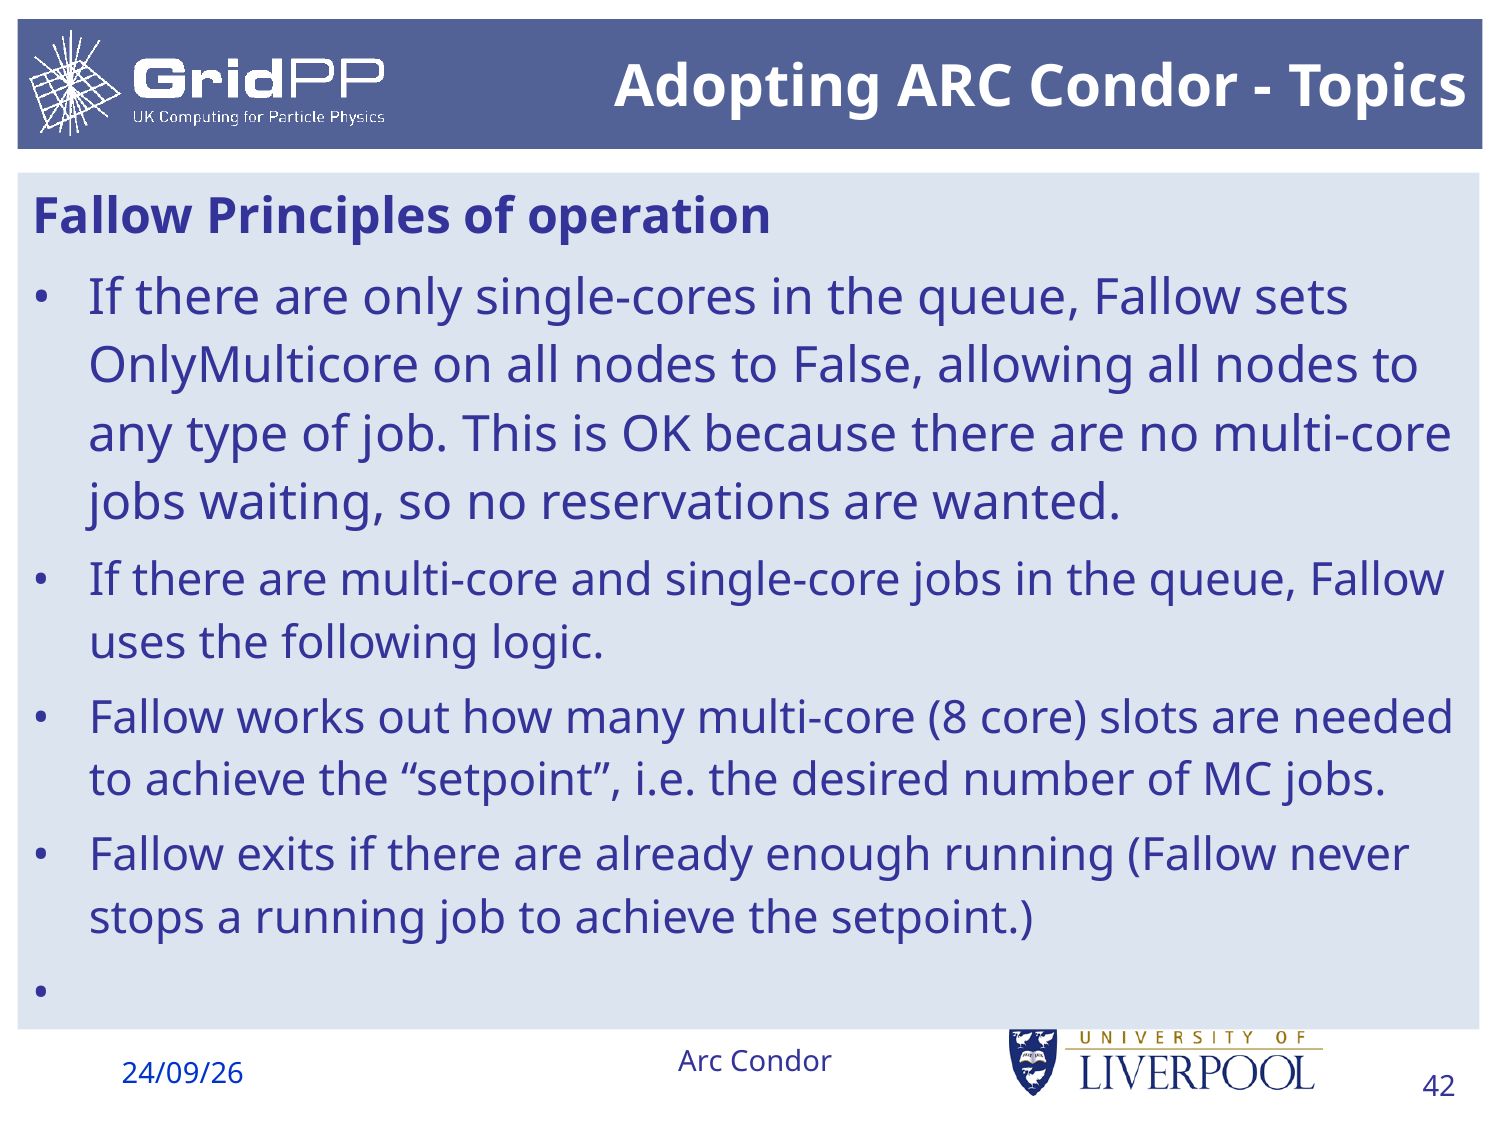

# Adopting ARC Condor - Topics
Fallow Principles of operation
If there are only single-cores in the queue, Fallow sets OnlyMulticore on all nodes to False, allowing all nodes to any type of job. This is OK because there are no multi-core jobs waiting, so no reservations are wanted.
If there are multi-core and single-core jobs in the queue, Fallow uses the following logic.
Fallow works out how many multi-core (8 core) slots are needed to achieve the “setpoint”, i.e. the desired number of MC jobs.
Fallow exits if there are already enough running (Fallow never stops a running job to achieve the setpoint.)
Arc Condor